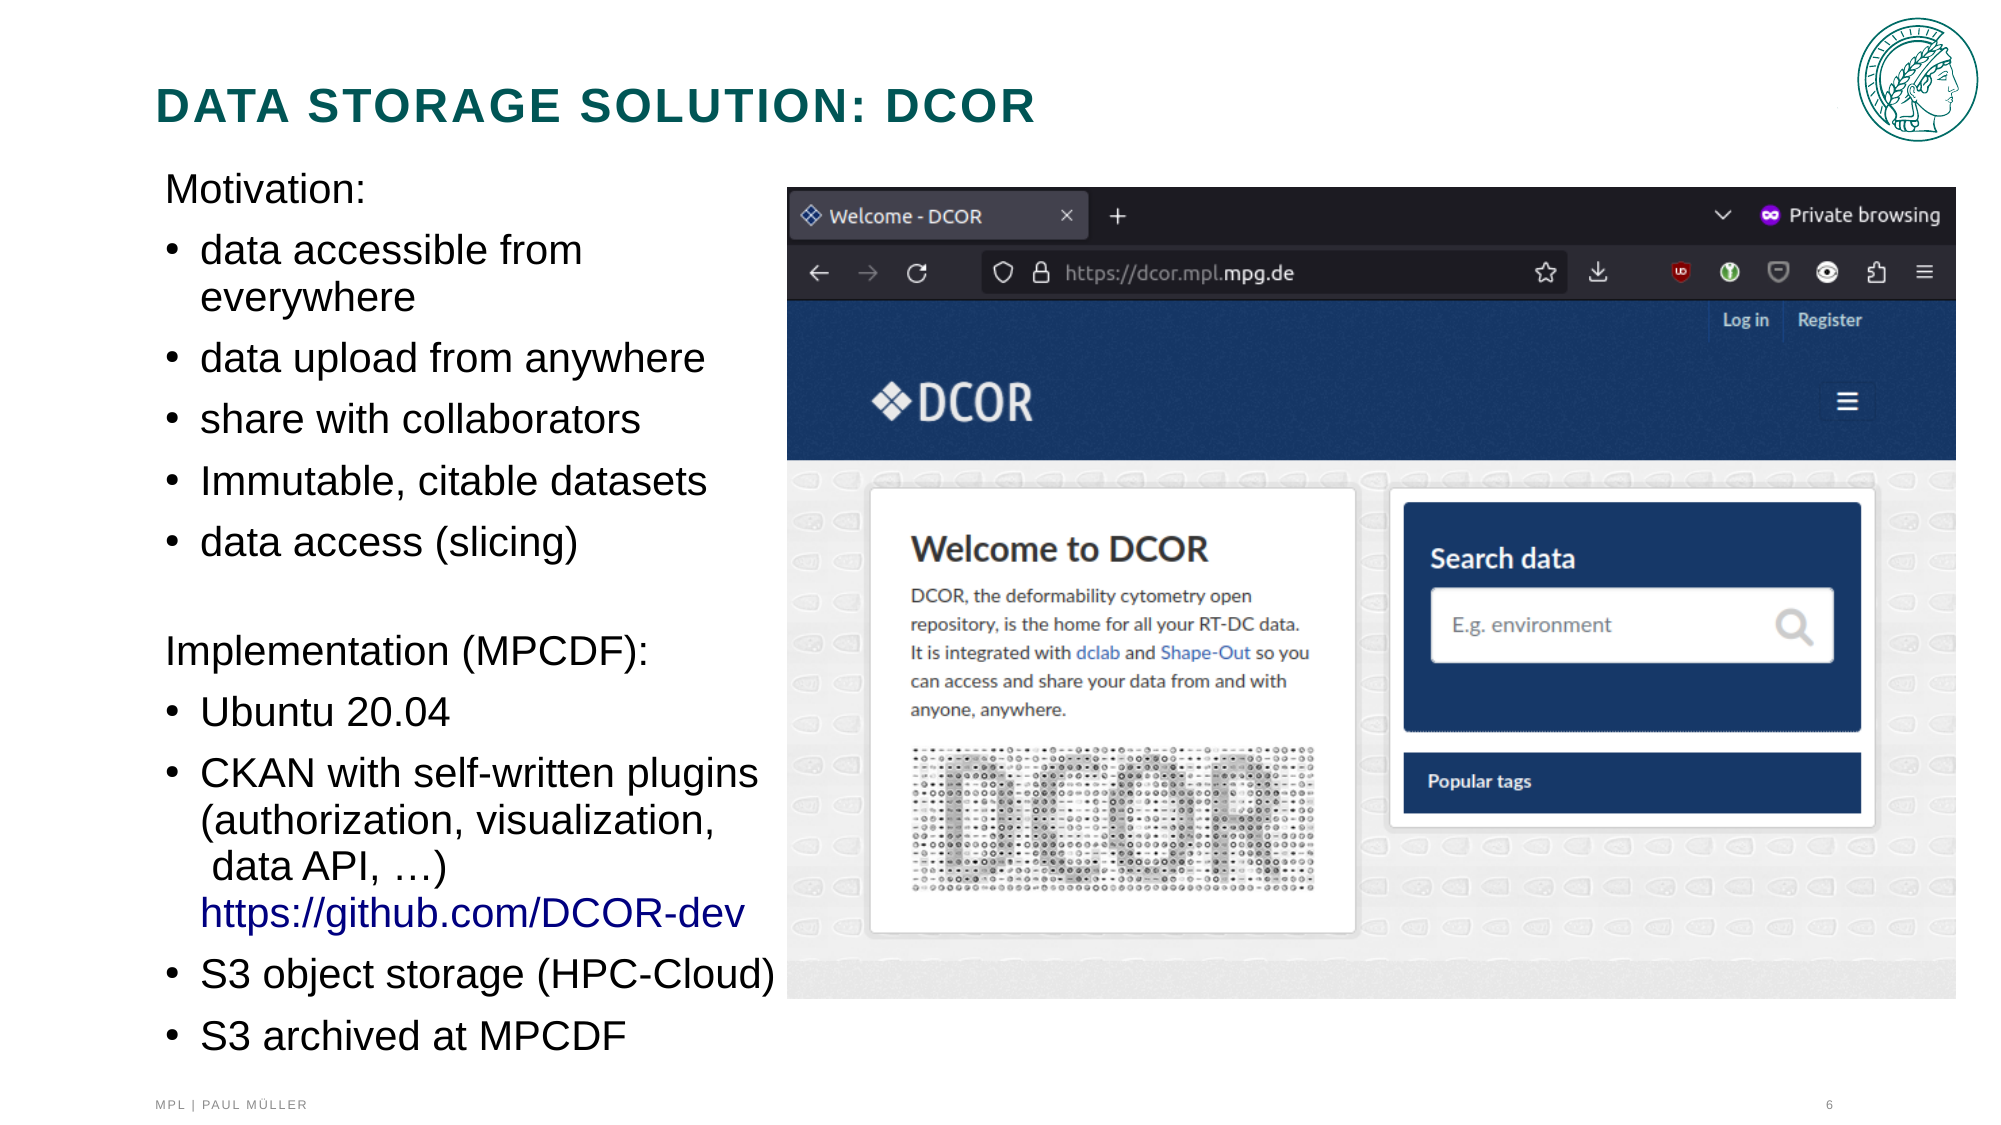

# Data storage solution: DCOR
Motivation:
data accessible from everywhere
data upload from anywhere
share with collaborators
Immutable, citable datasets
data access (slicing)
Implementation (MPCDF):
Ubuntu 20.04
CKAN with self-written plugins
(authorization, visualization,
 data API, …)
https://github.com/DCOR-dev
S3 object storage (HPC-Cloud)
S3 archived at MPCDF
MPL | Paul Müller